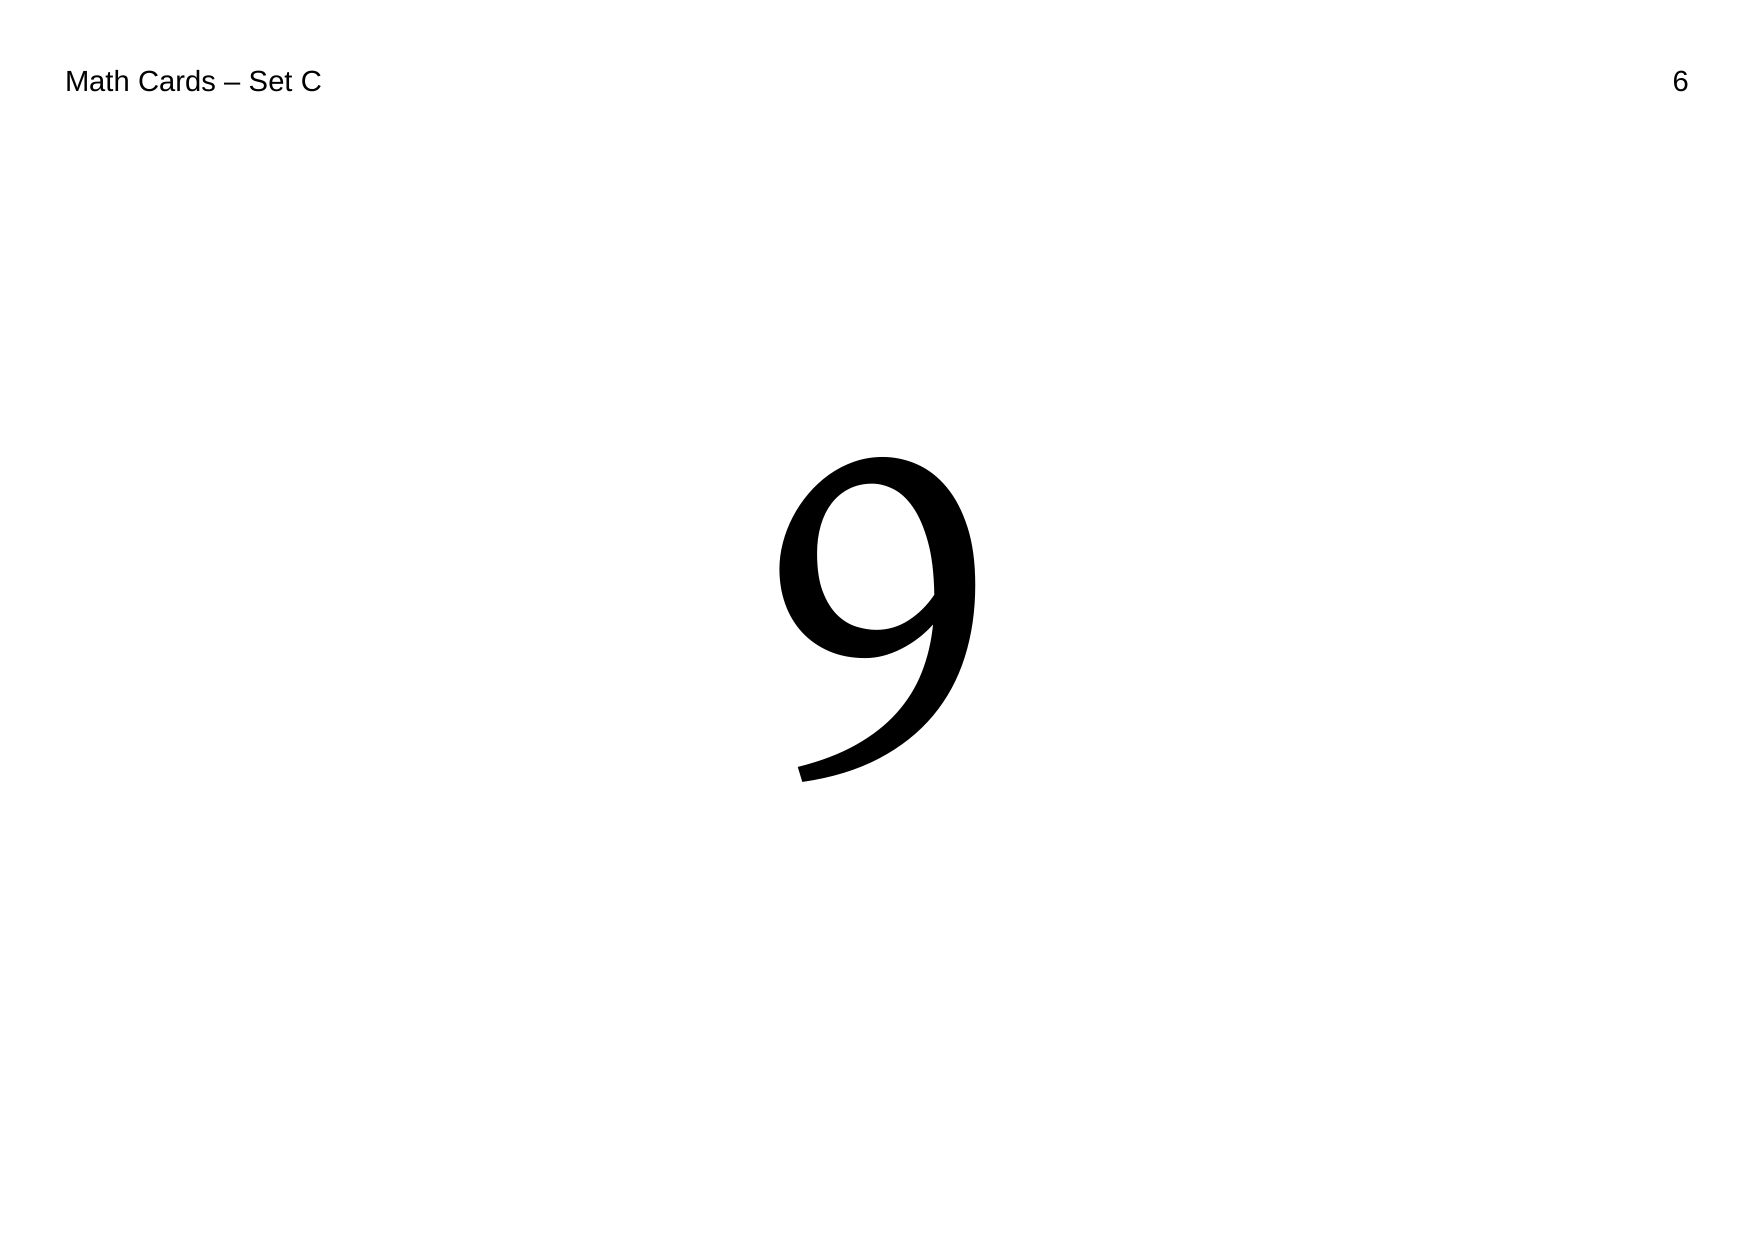

Math Cards – Set C
6
9